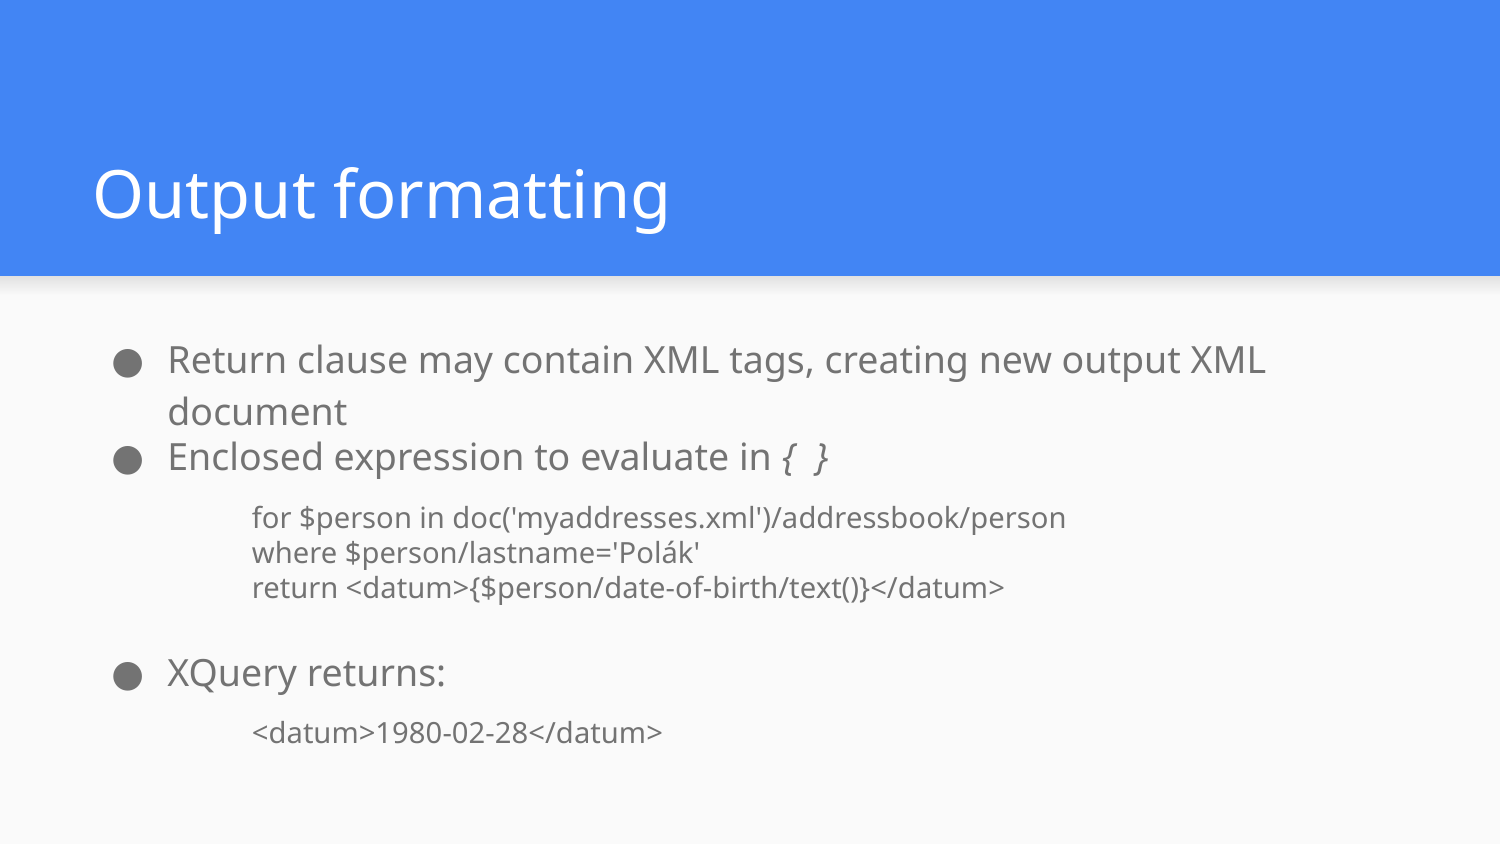

# Output formatting
Return clause may contain XML tags, creating new output XML document
Enclosed expression to evaluate in { }
for $person in doc('myaddresses.xml')/addressbook/person
where $person/lastname='Polák'
return <datum>{$person/date-of-birth/text()}</datum>
XQuery returns:
<datum>1980-02-28</datum>